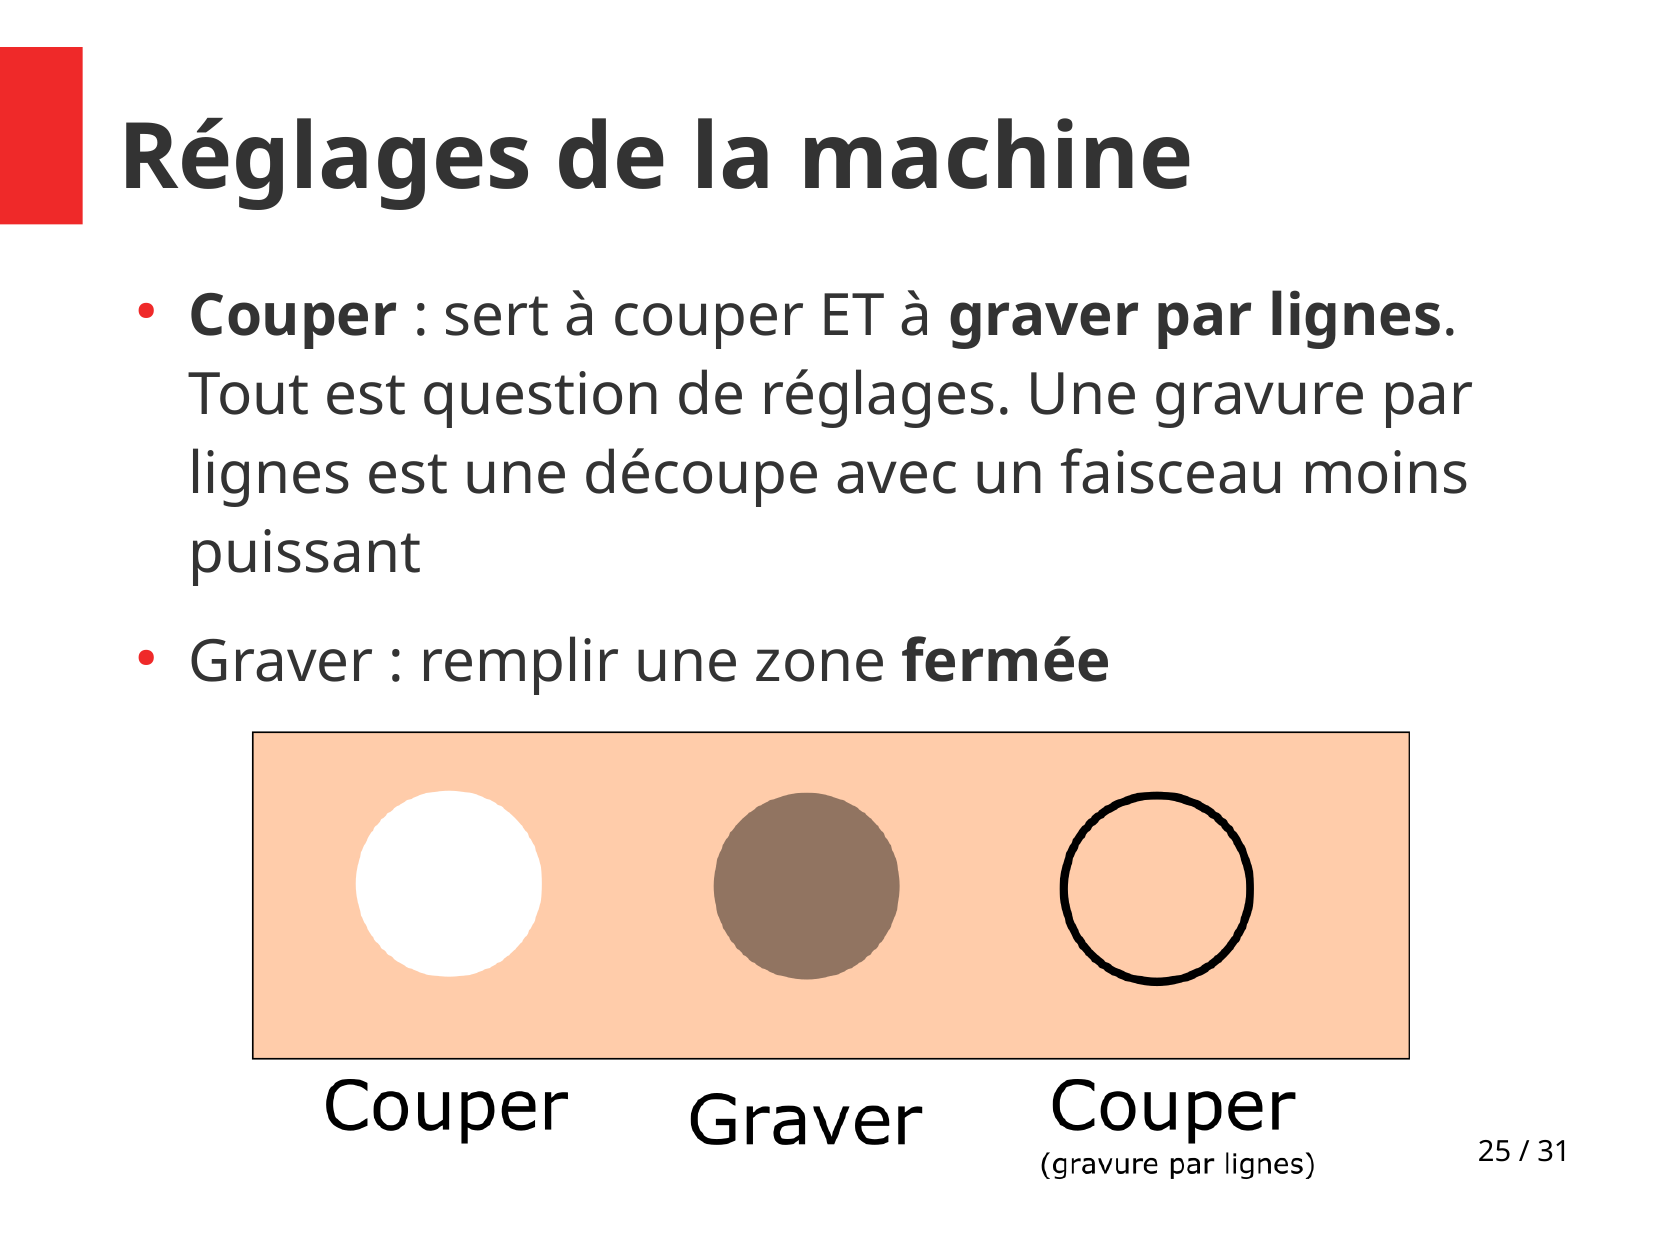

# Réglages de la machine
Couper : sert à couper ET à graver par lignes. Tout est question de réglages. Une gravure par lignes est une découpe avec un faisceau moins puissant
Graver : remplir une zone fermée
25